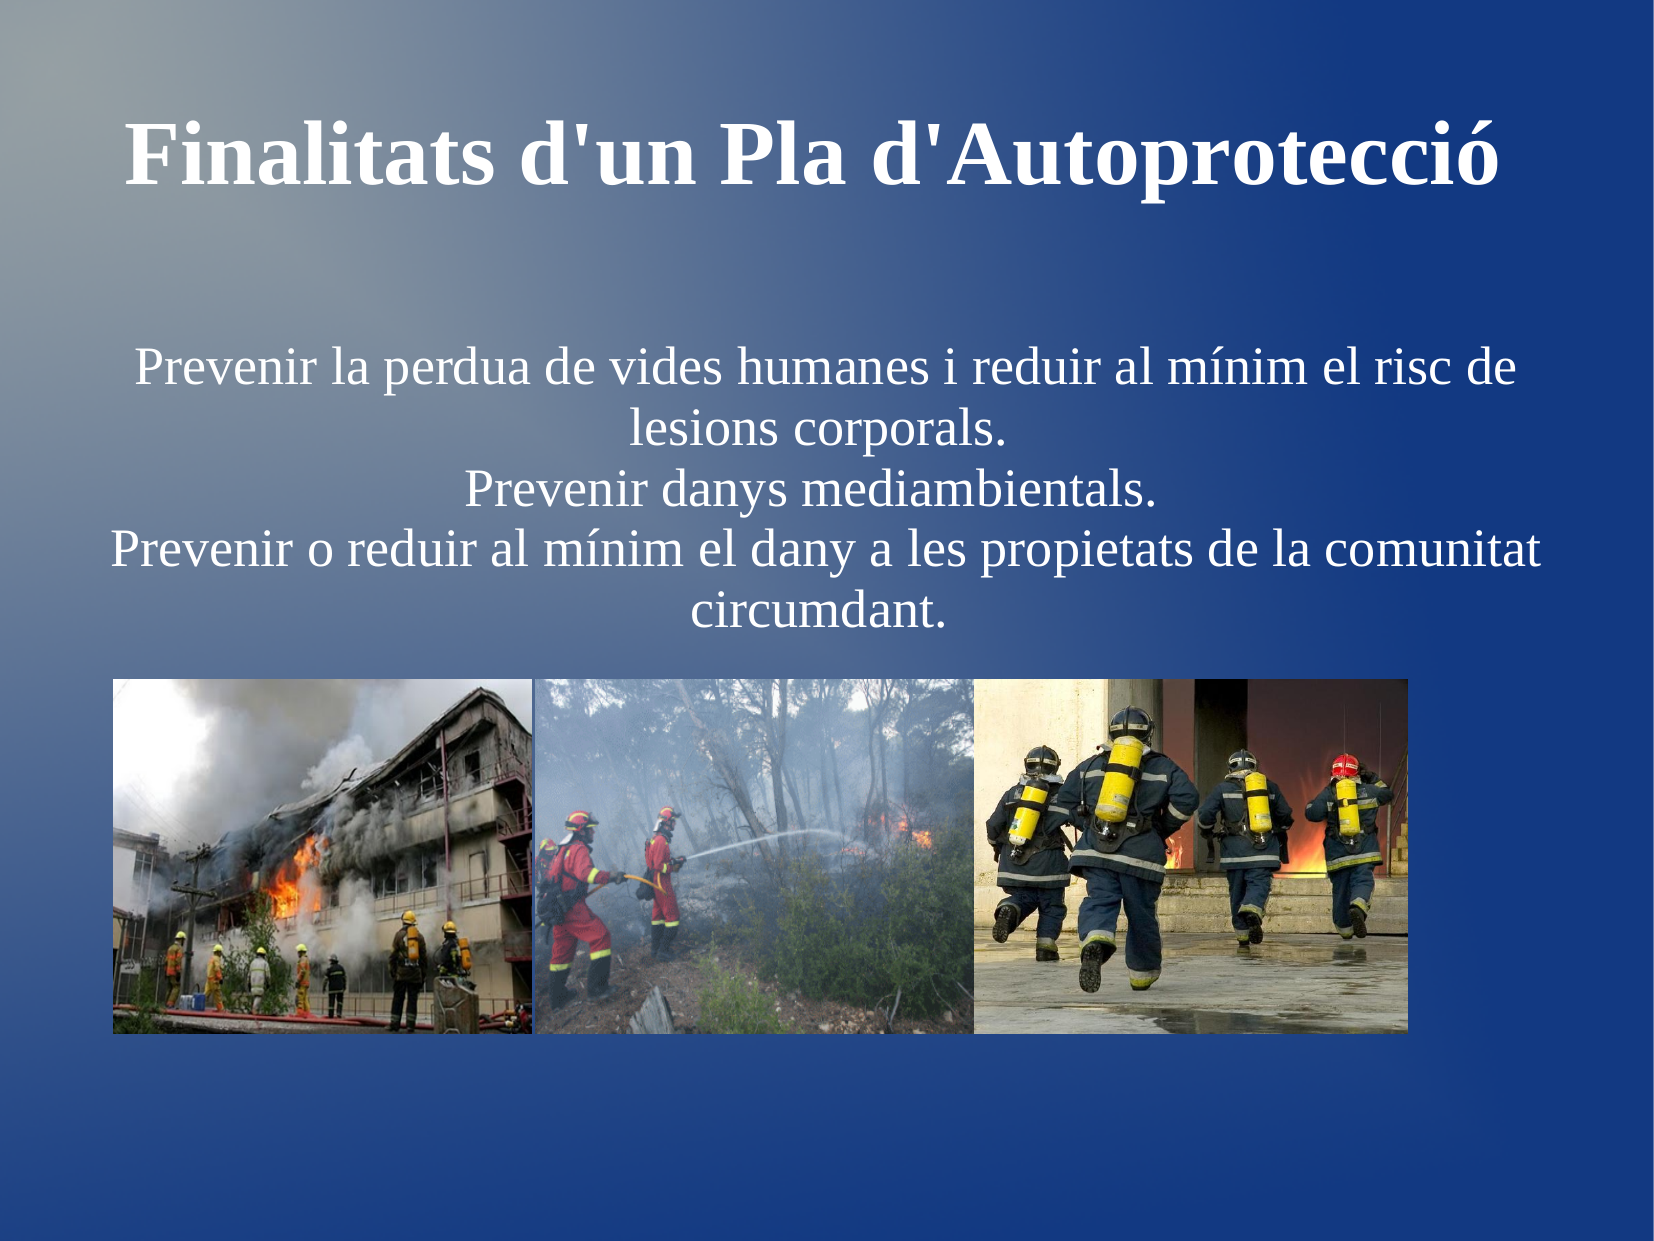

# Finalitats d'un Pla d'Autoprotecció
Prevenir la perdua de vides humanes i reduir al mínim el risc de lesions corporals.
Prevenir danys mediambientals.
Prevenir o reduir al mínim el dany a les propietats de la comunitat circumdant.